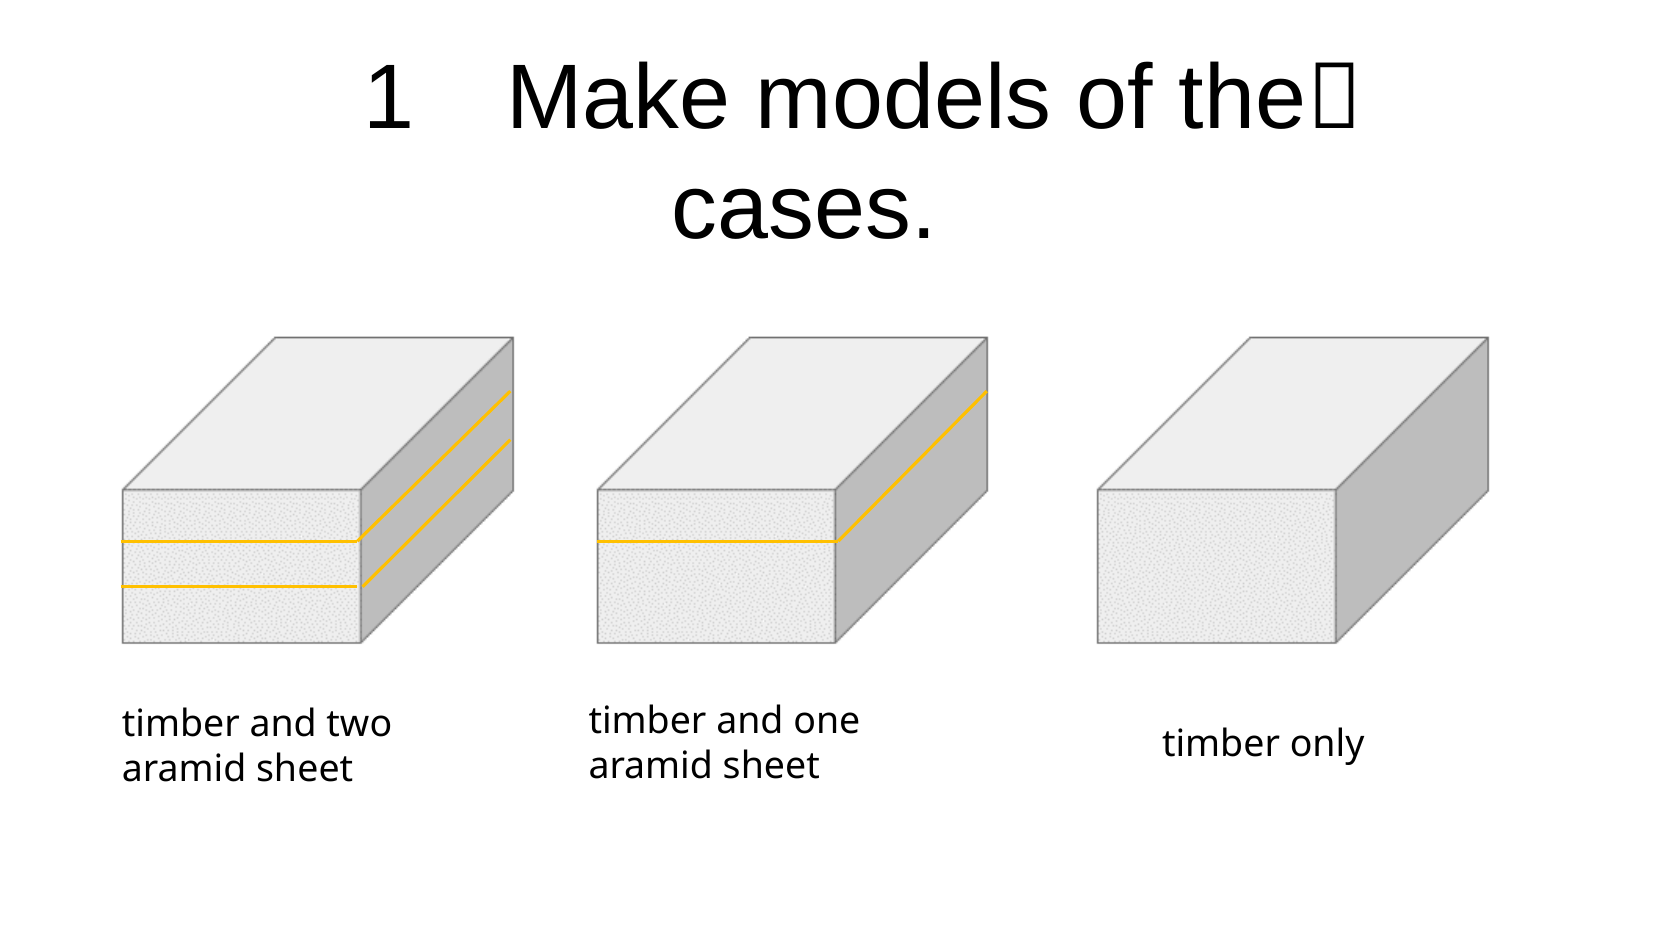

# 1　Make models of the３cases.
timber and one aramid sheet
timber and two aramid sheet
timber only